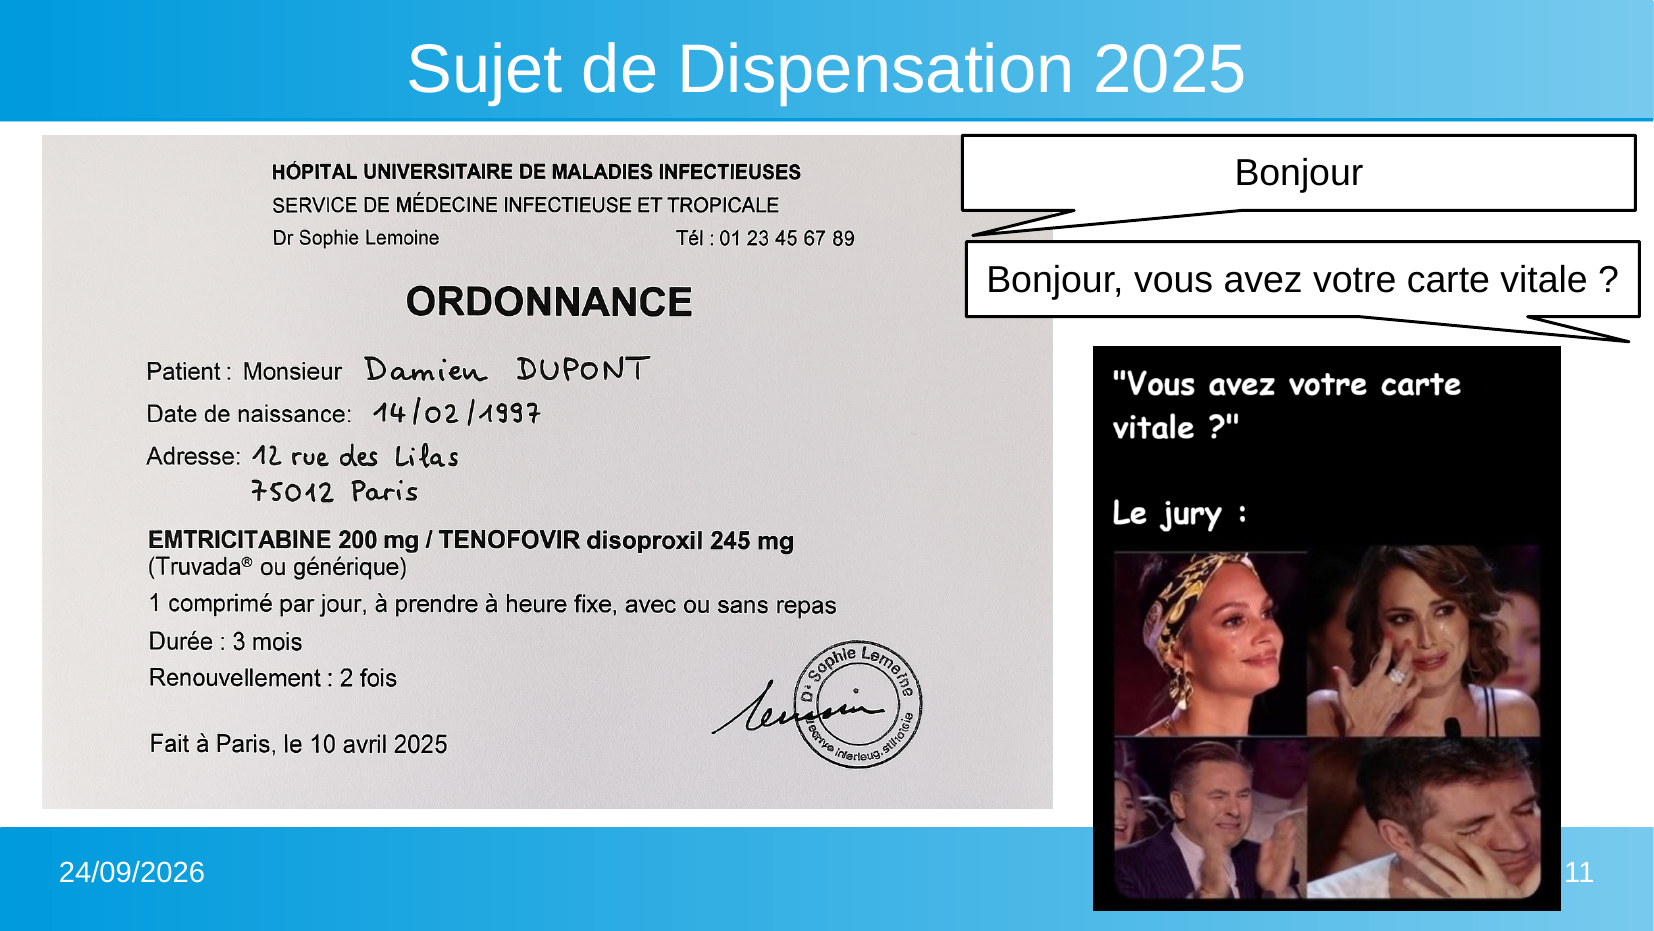

# Sujet de Dispensation 2025
Bonjour
Bonjour, vous avez votre carte vitale ?
11